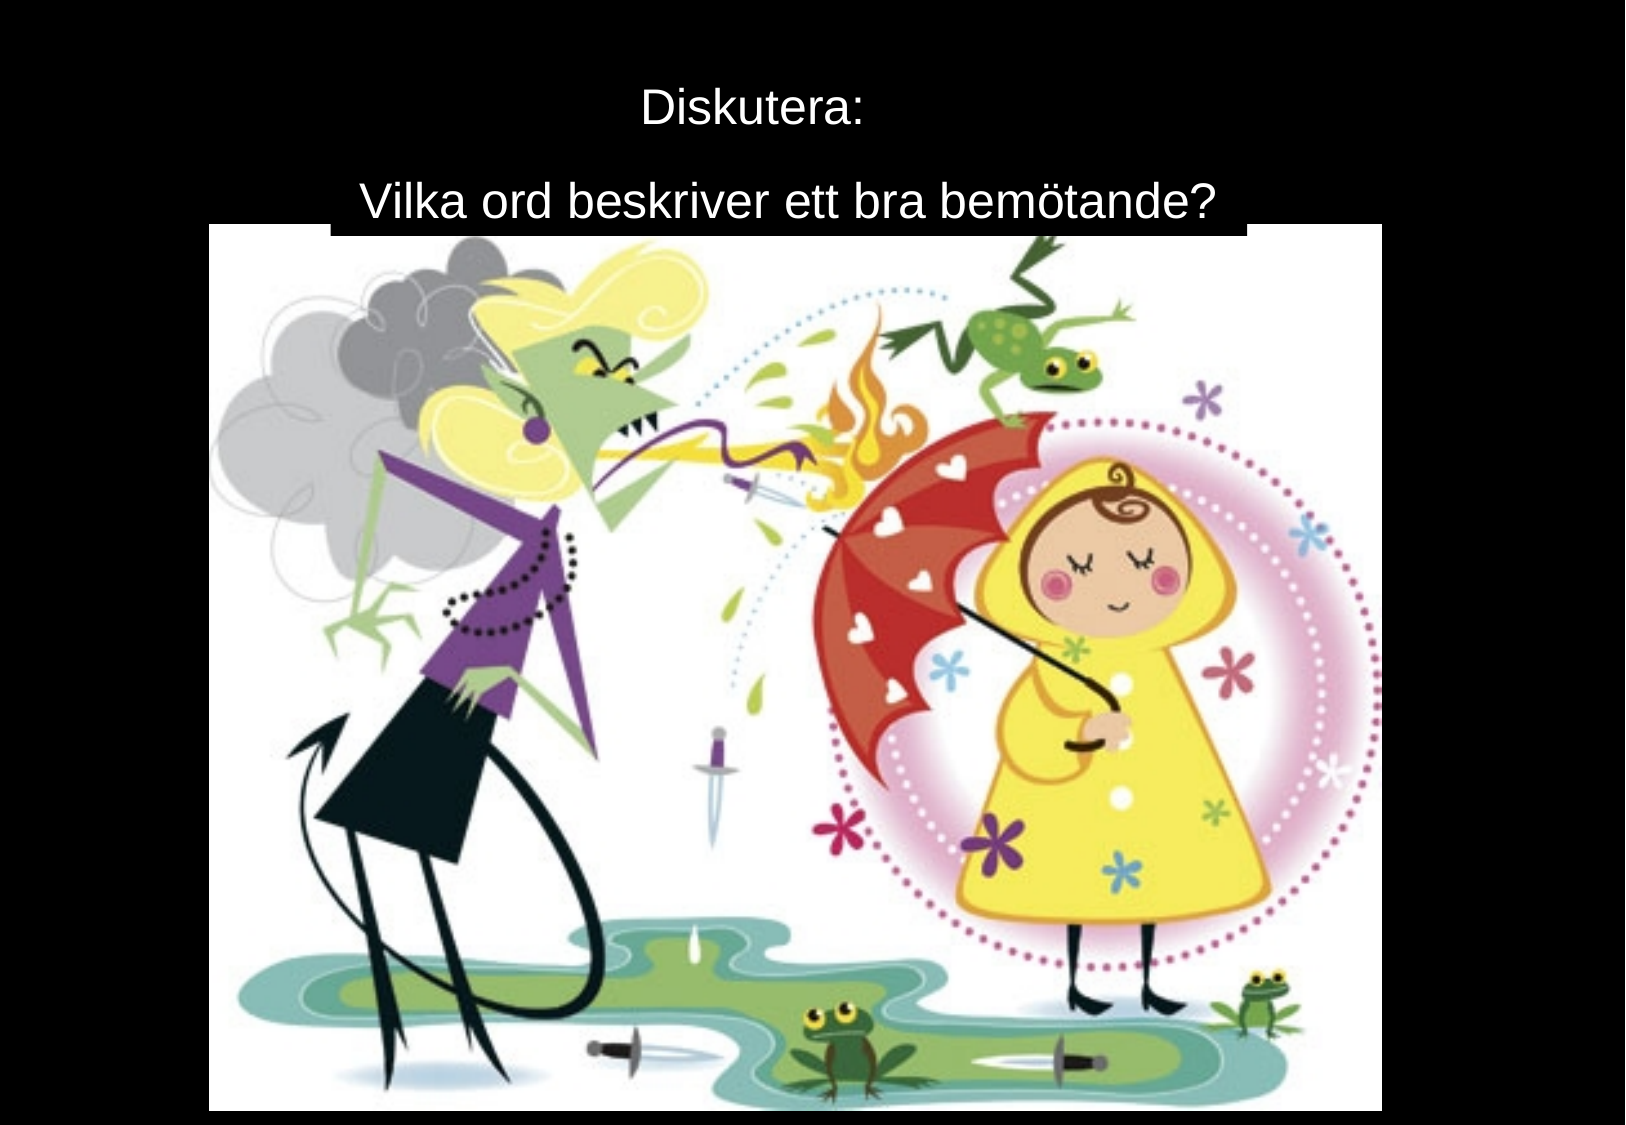

Diskutera:
 Vilka ord beskriver ett bra bemötande?